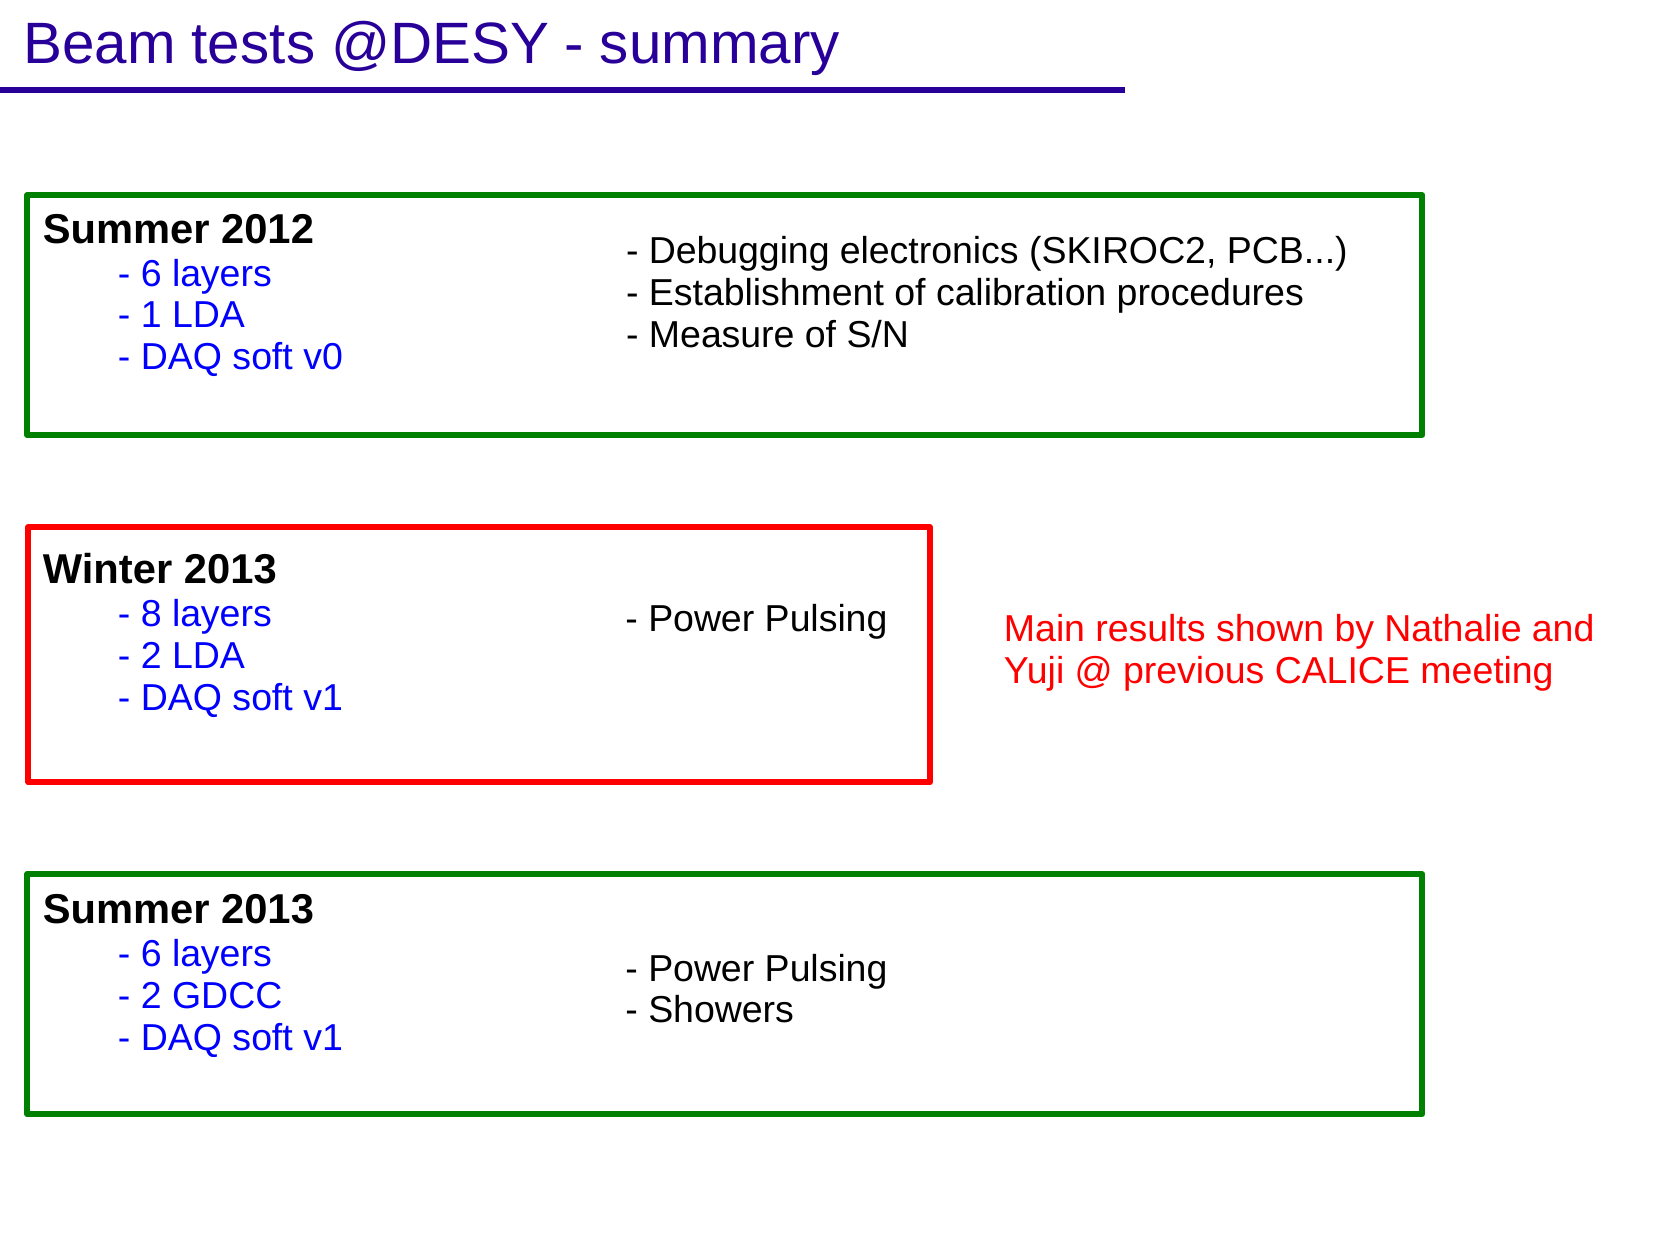

# Beam tests @DESY - summary
Summer 2012
	- 6 layers
	- 1 LDA
	- DAQ soft v0
Winter 2013
	- 8 layers
	- 2 LDA
	- DAQ soft v1
Summer 2013
	- 6 layers
	- 2 GDCC
	- DAQ soft v1
- Debugging electronics (SKIROC2, PCB...)
- Establishment of calibration procedures
- Measure of S/N
- Power Pulsing
Main results shown by Nathalie and Yuji @ previous CALICE meeting
- Power Pulsing
- Showers